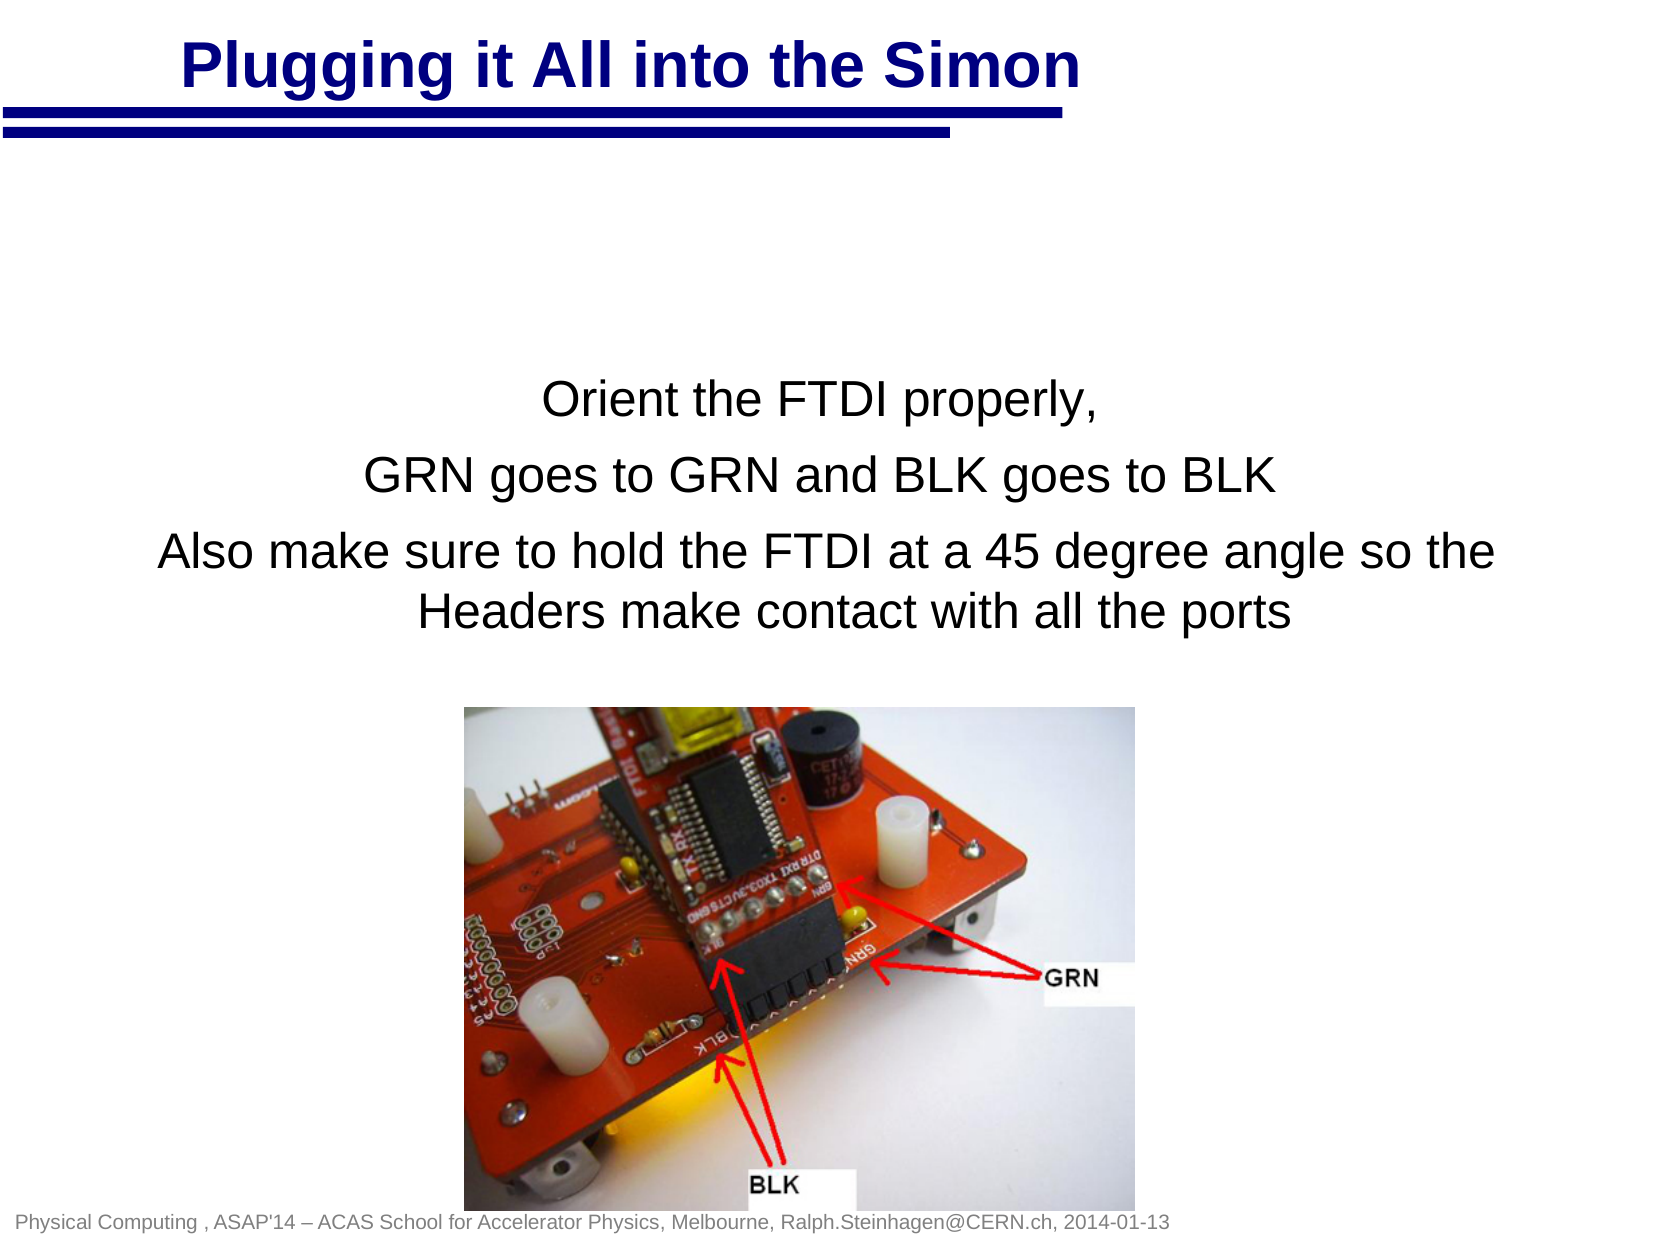

# Plugging it All into the Simon
Orient the FTDI properly,
GRN goes to GRN and BLK goes to BLK
Also make sure to hold the FTDI at a 45 degree angle so the Headers make contact with all the ports